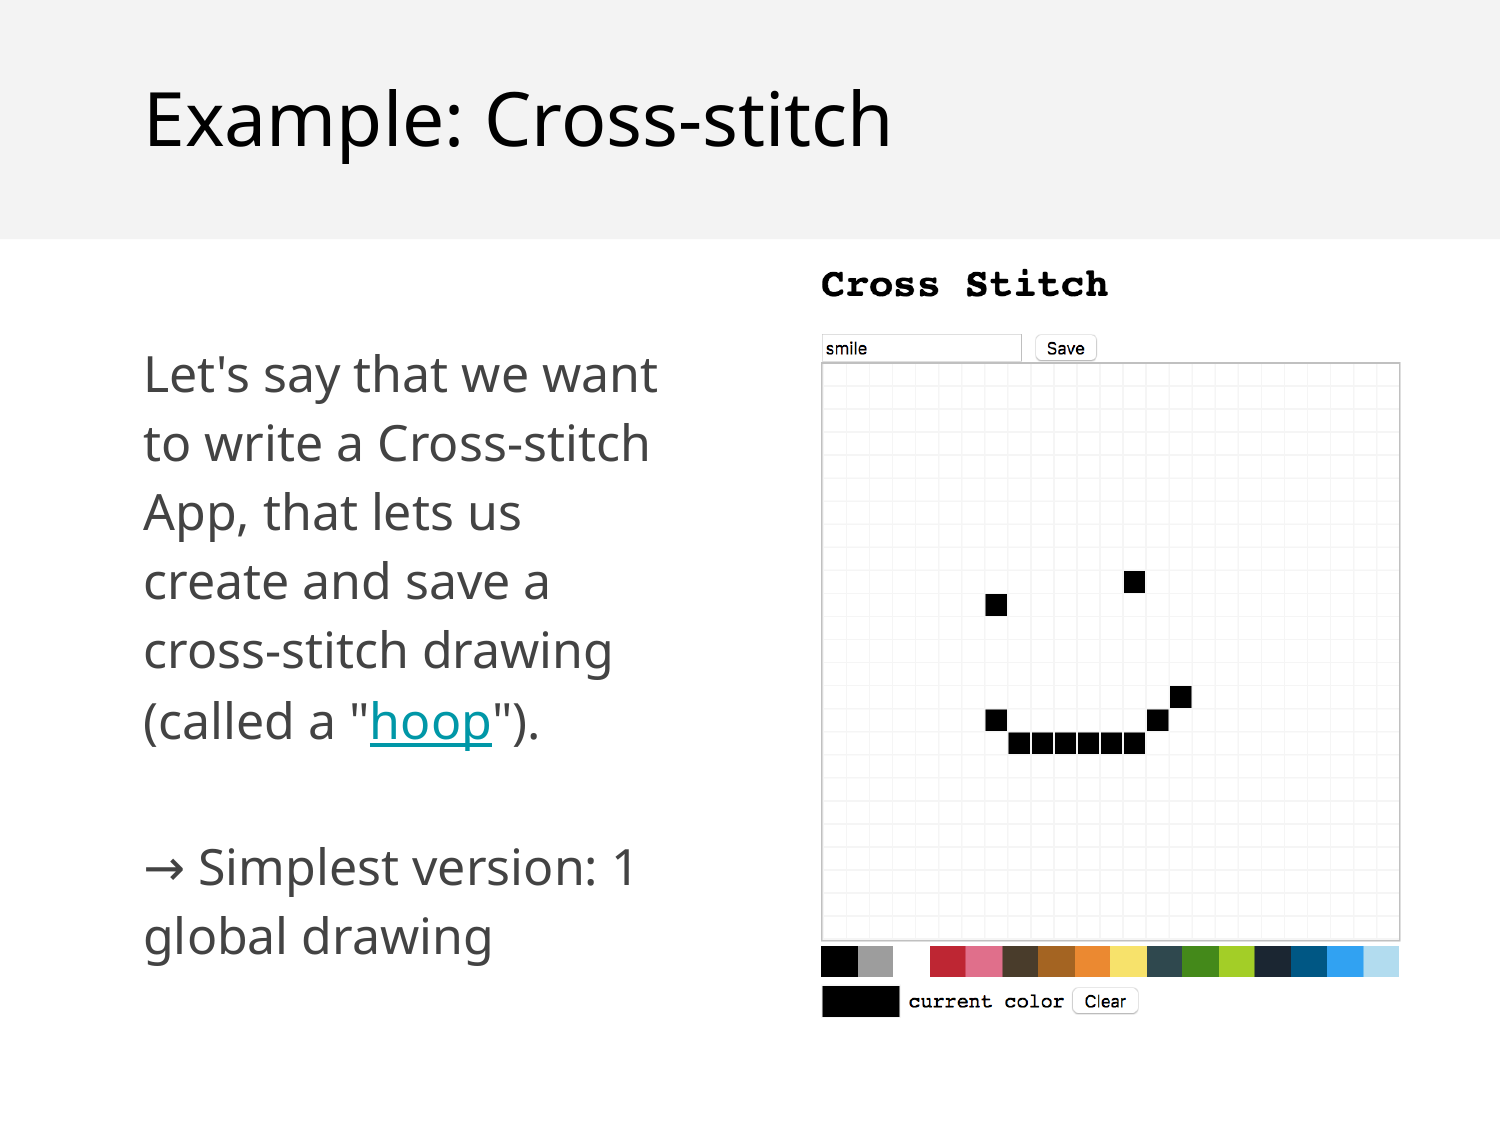

# Example: Cross-stitch
Let's say that we want to write a Cross-stitch App, that lets us create and save a cross-stitch drawing (called a "hoop").
→ Simplest version: 1 global drawing